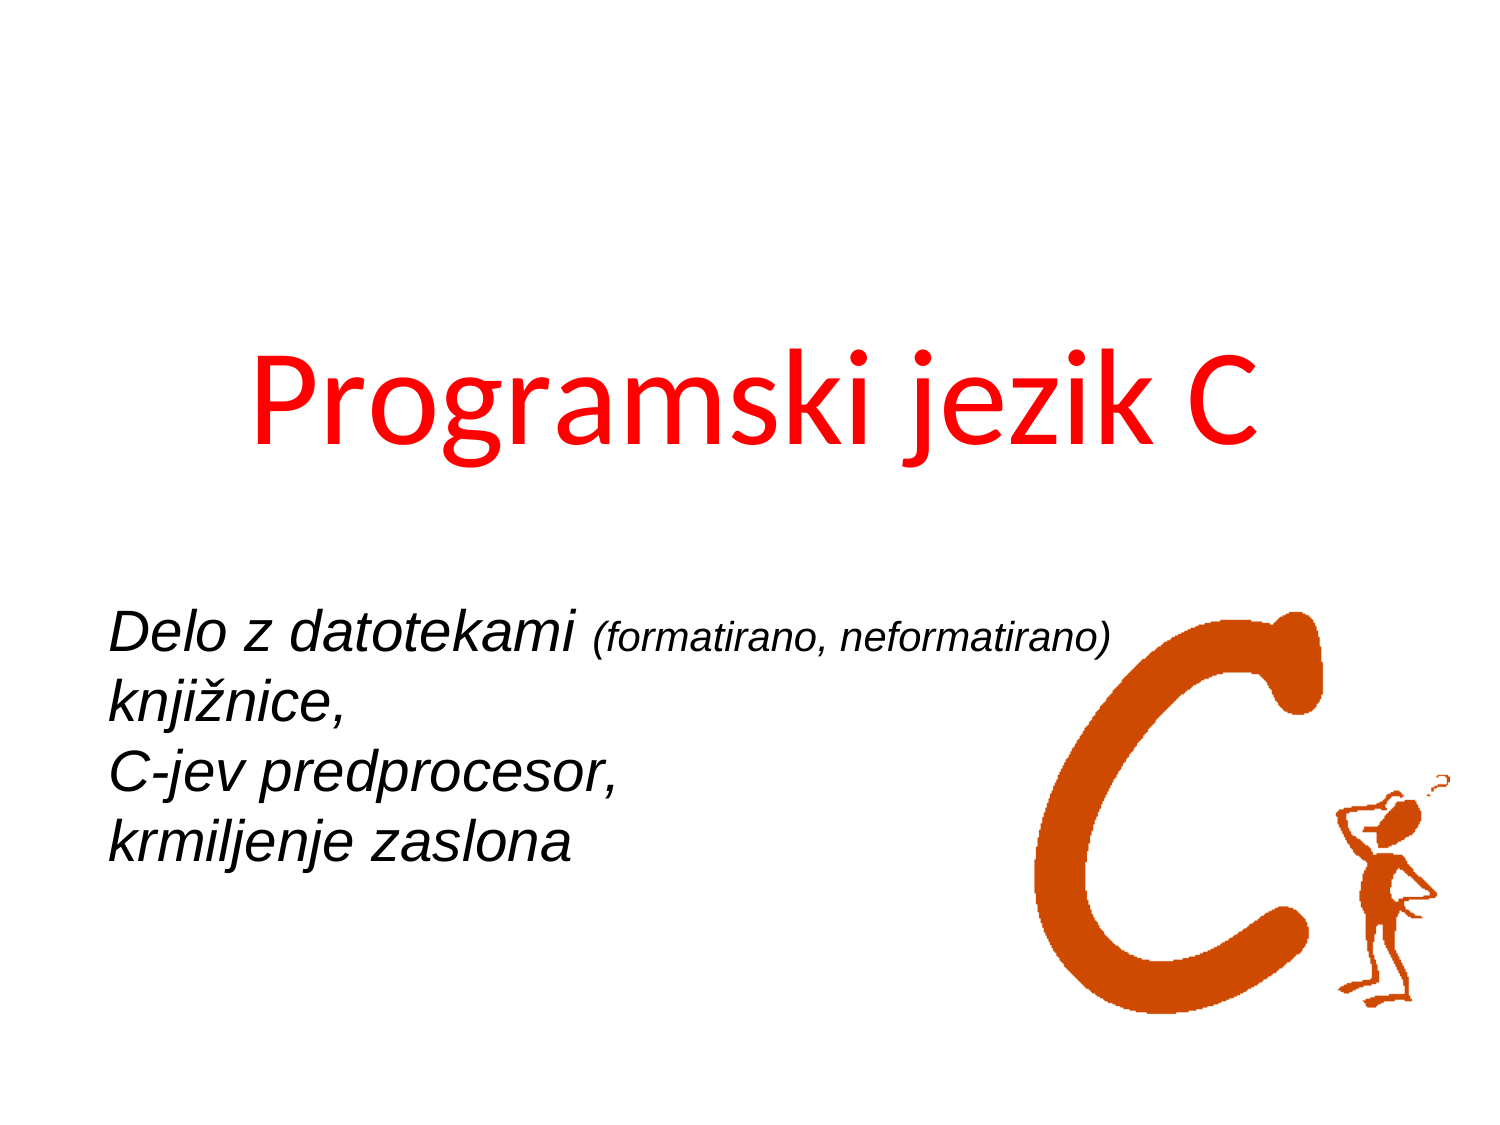

# Programski jezik C
Delo z datotekami (formatirano, neformatirano)
knjižnice,
C-jev predprocesor,
krmiljenje zaslona